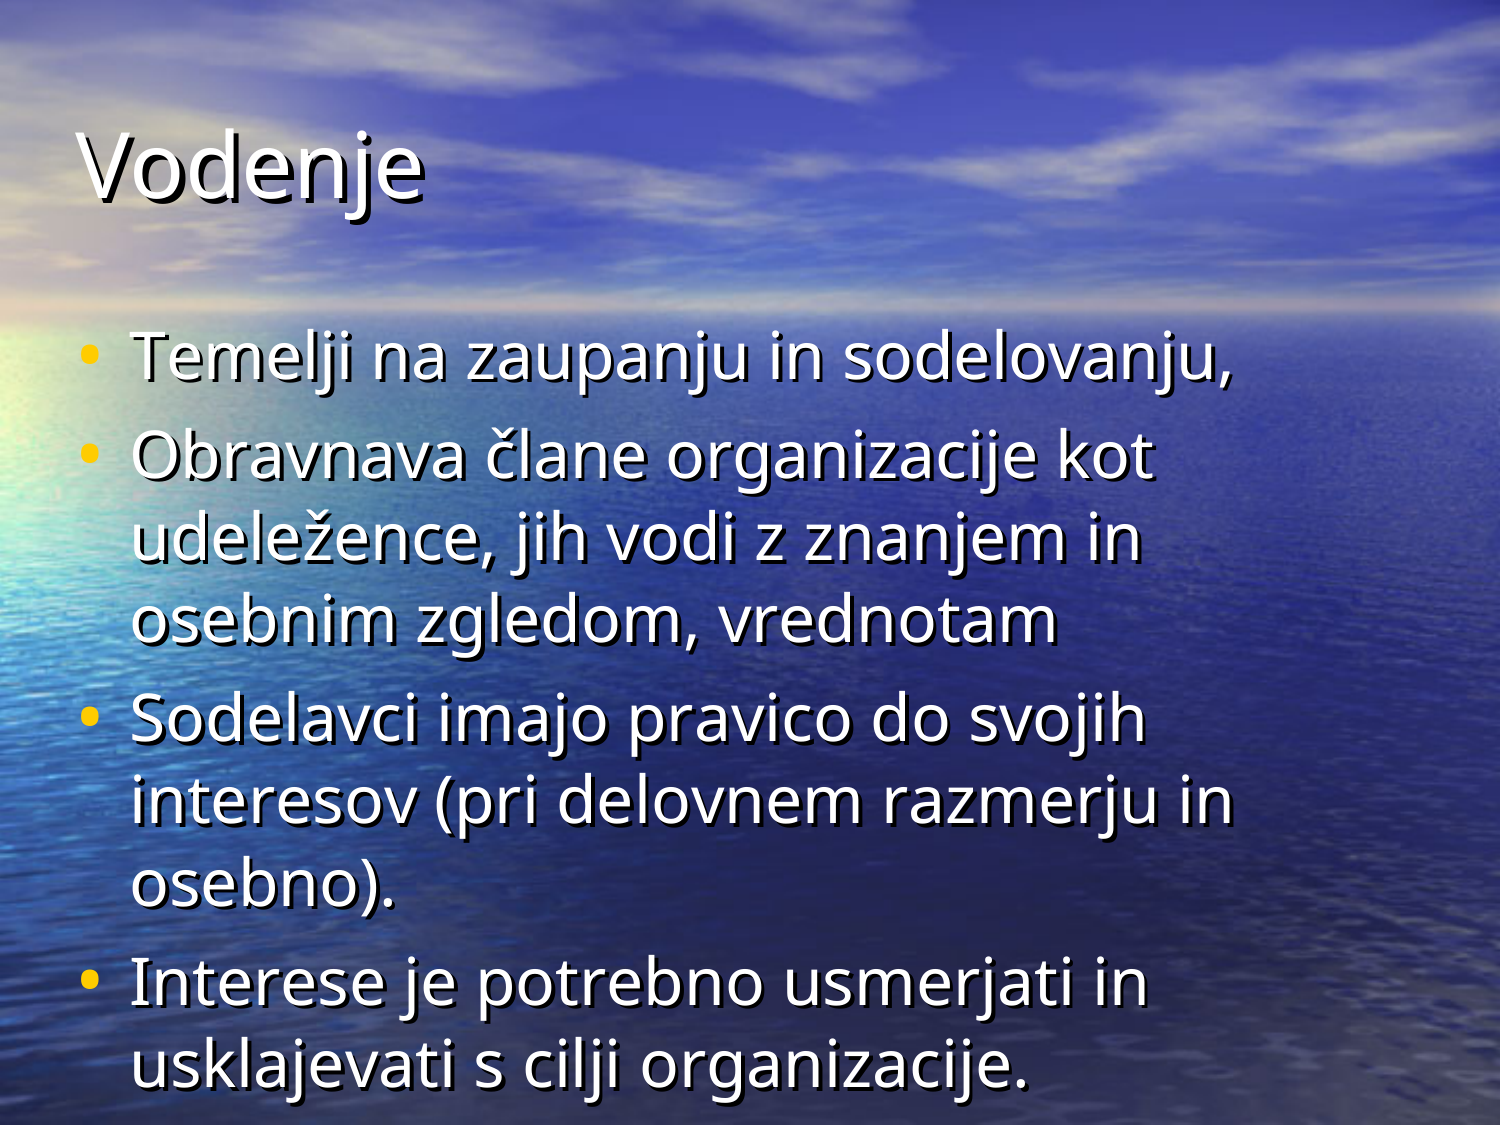

# Vodenje
Temelji na zaupanju in sodelovanju,
Obravnava člane organizacije kot udeležence, jih vodi z znanjem in osebnim zgledom, vrednotam
Sodelavci imajo pravico do svojih interesov (pri delovnem razmerju in osebno).
Interese je potrebno usmerjati in usklajevati s cilji organizacije.